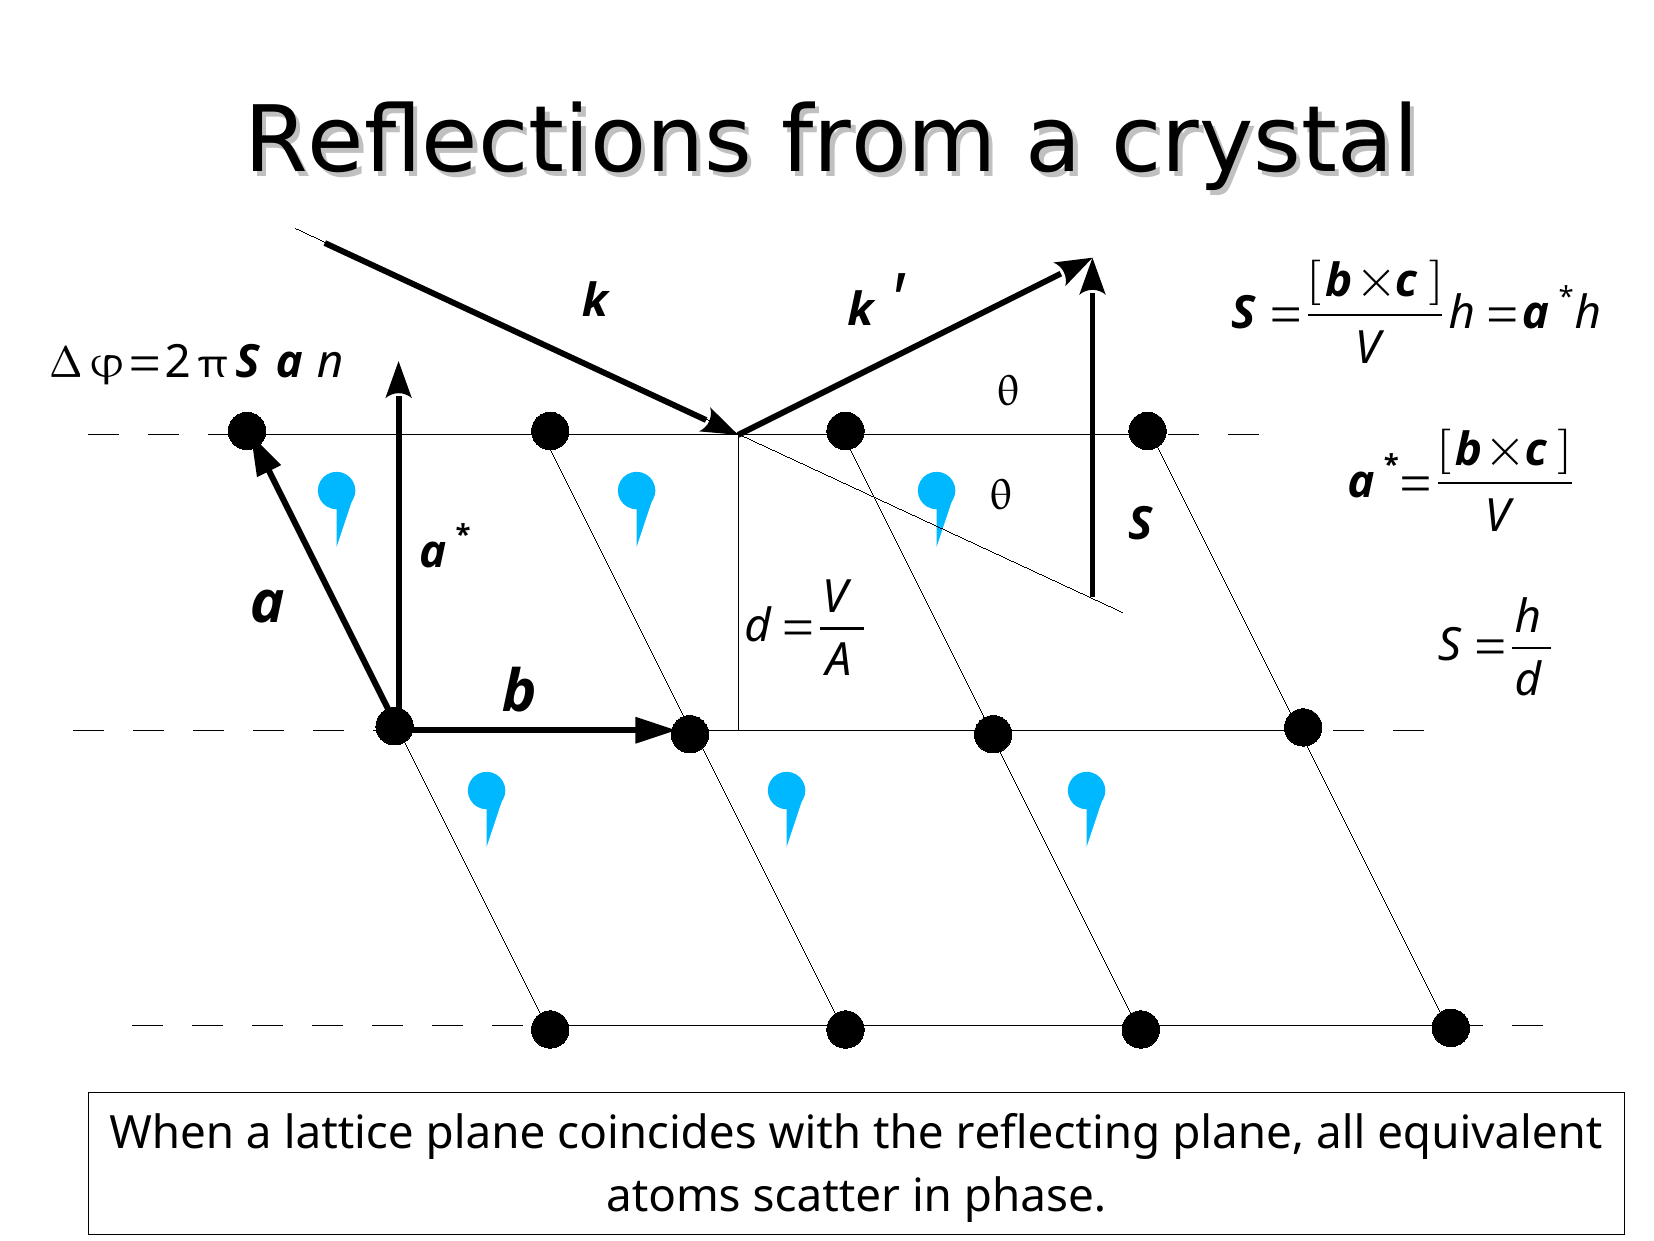

# Reflections from a crystal
a
b
When a lattice plane coincides with the reflecting plane, all equivalent atoms scatter in phase.